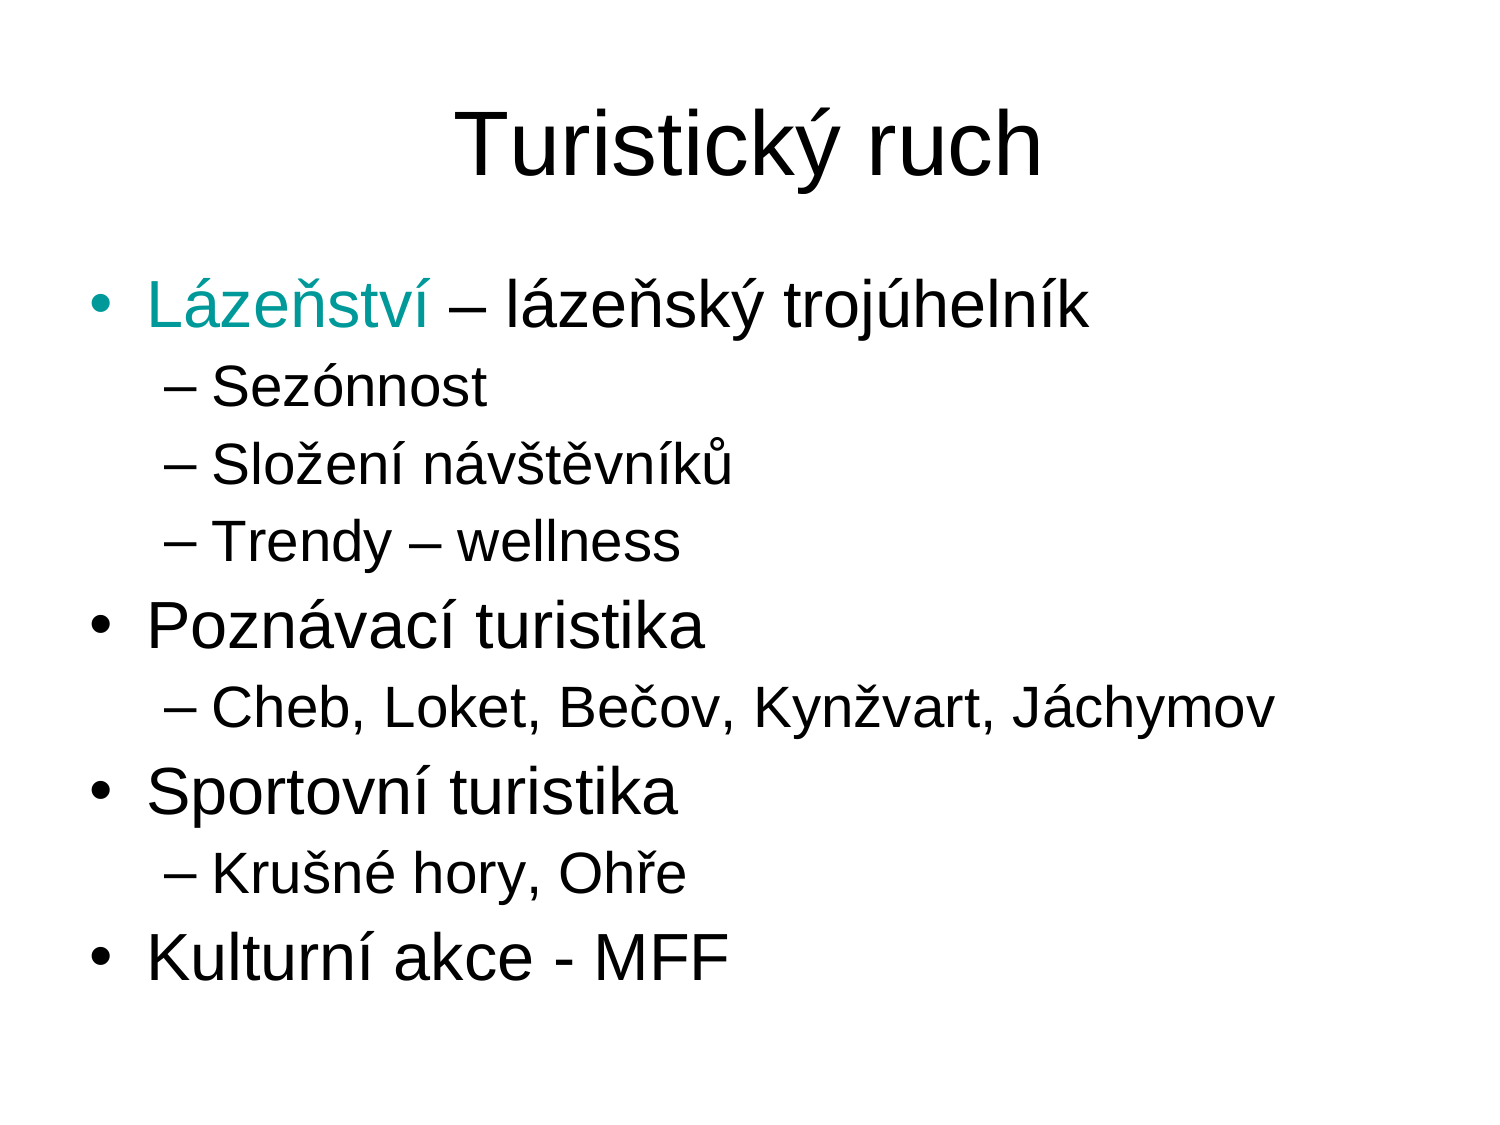

# Turistický ruch
Lázeňství – lázeňský trojúhelník
Sezónnost
Složení návštěvníků
Trendy – wellness
Poznávací turistika
Cheb, Loket, Bečov, Kynžvart, Jáchymov
Sportovní turistika
Krušné hory, Ohře
Kulturní akce - MFF